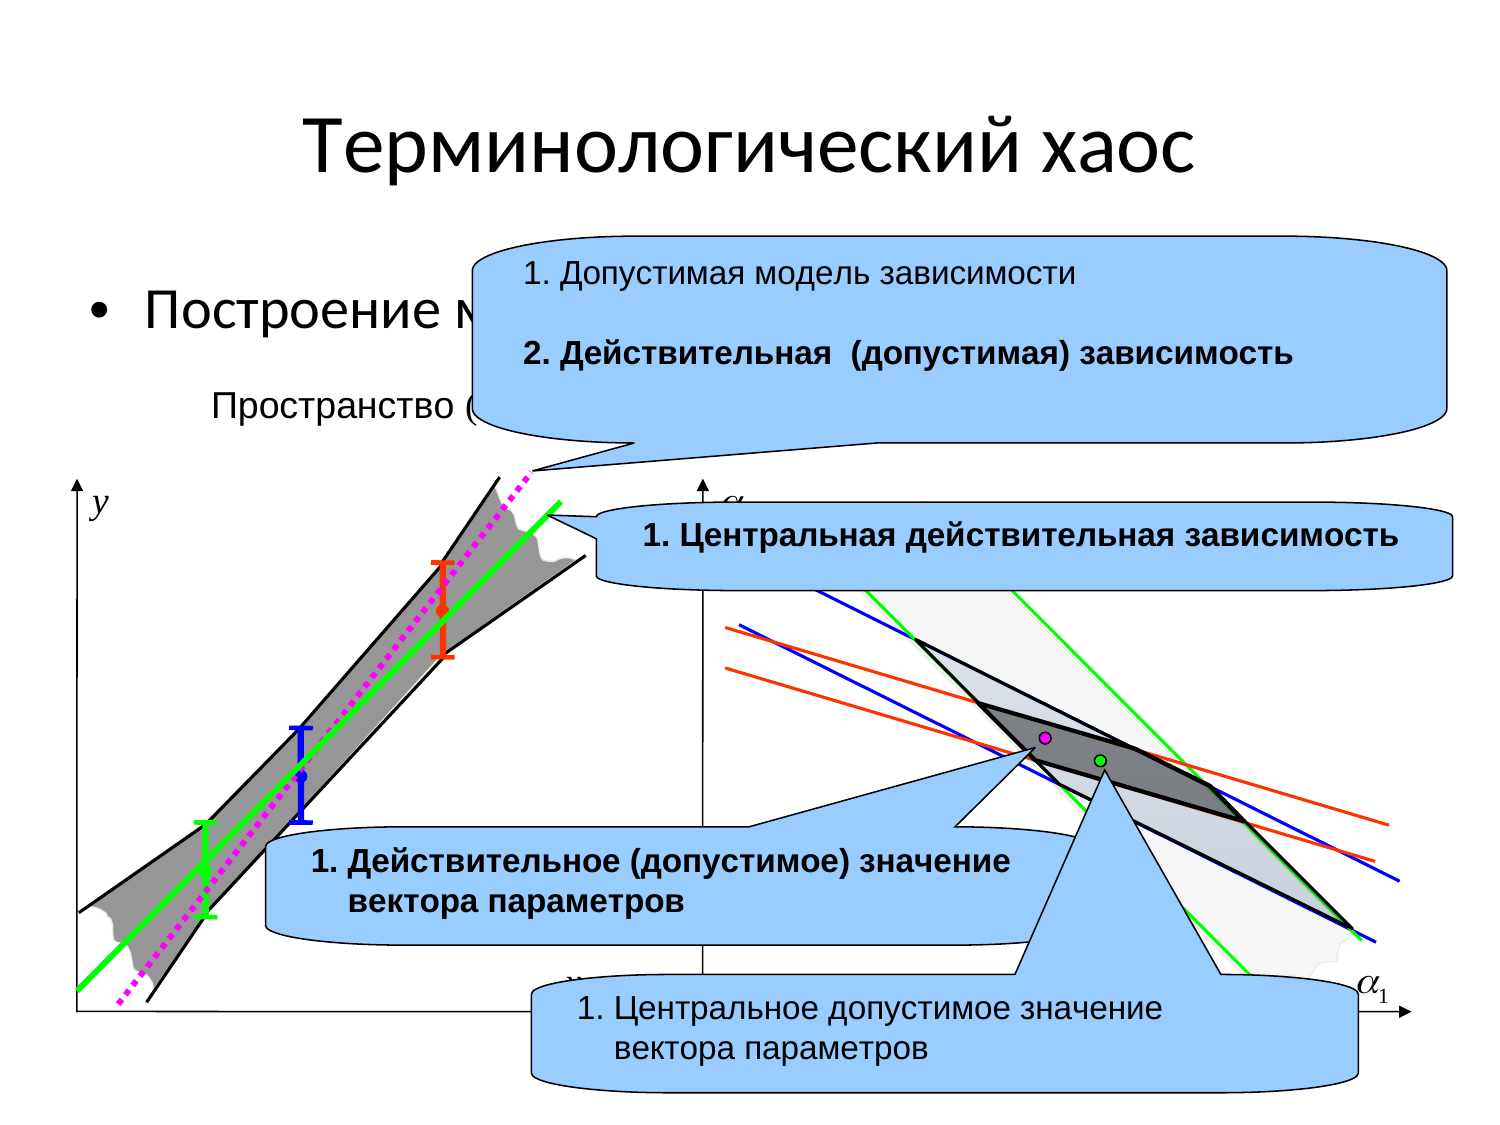

# Терминологический хаос
1. Допустимая модель зависимости
2. Действительная (допустимая) зависимость
Построение модели y = 1 + 2x
Пространство (x, y)
Пространство (1, 2)
y
2
1. Центральная действительная зависимость
1. Действительное (допустимое) значение
 вектора параметров
1
x
1. Центральное допустимое значение
 вектора параметров